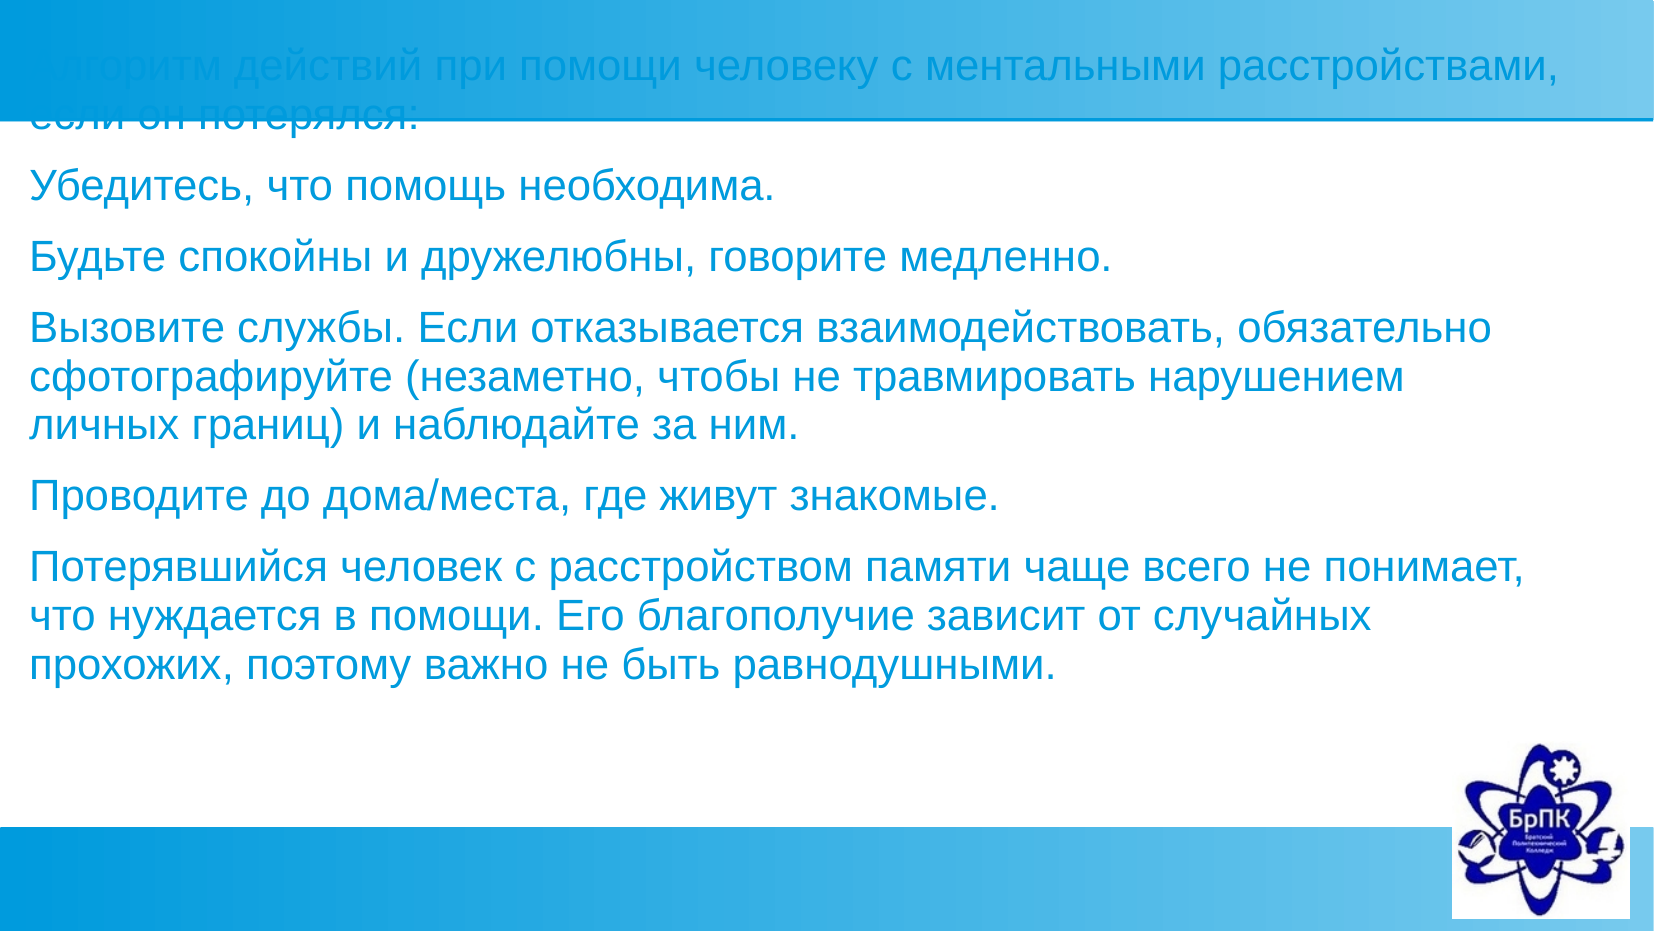

# Алгоритм действий при помощи человеку с ментальными расстройствами, если он потерялся:
Убедитесь, что помощь необходима.
Будьте спокойны и дружелюбны, говорите медленно.
Вызовите службы. Если отказывается взаимодействовать, обязательно сфотографируйте (незаметно, чтобы не травмировать нарушением личных границ) и наблюдайте за ним.
Проводите до дома/места, где живут знакомые.
Потерявшийся человек с расстройством памяти чаще всего не понимает, что нуждается в помощи. Его благополучие зависит от случайных прохожих, поэтому важно не быть равнодушными.
22